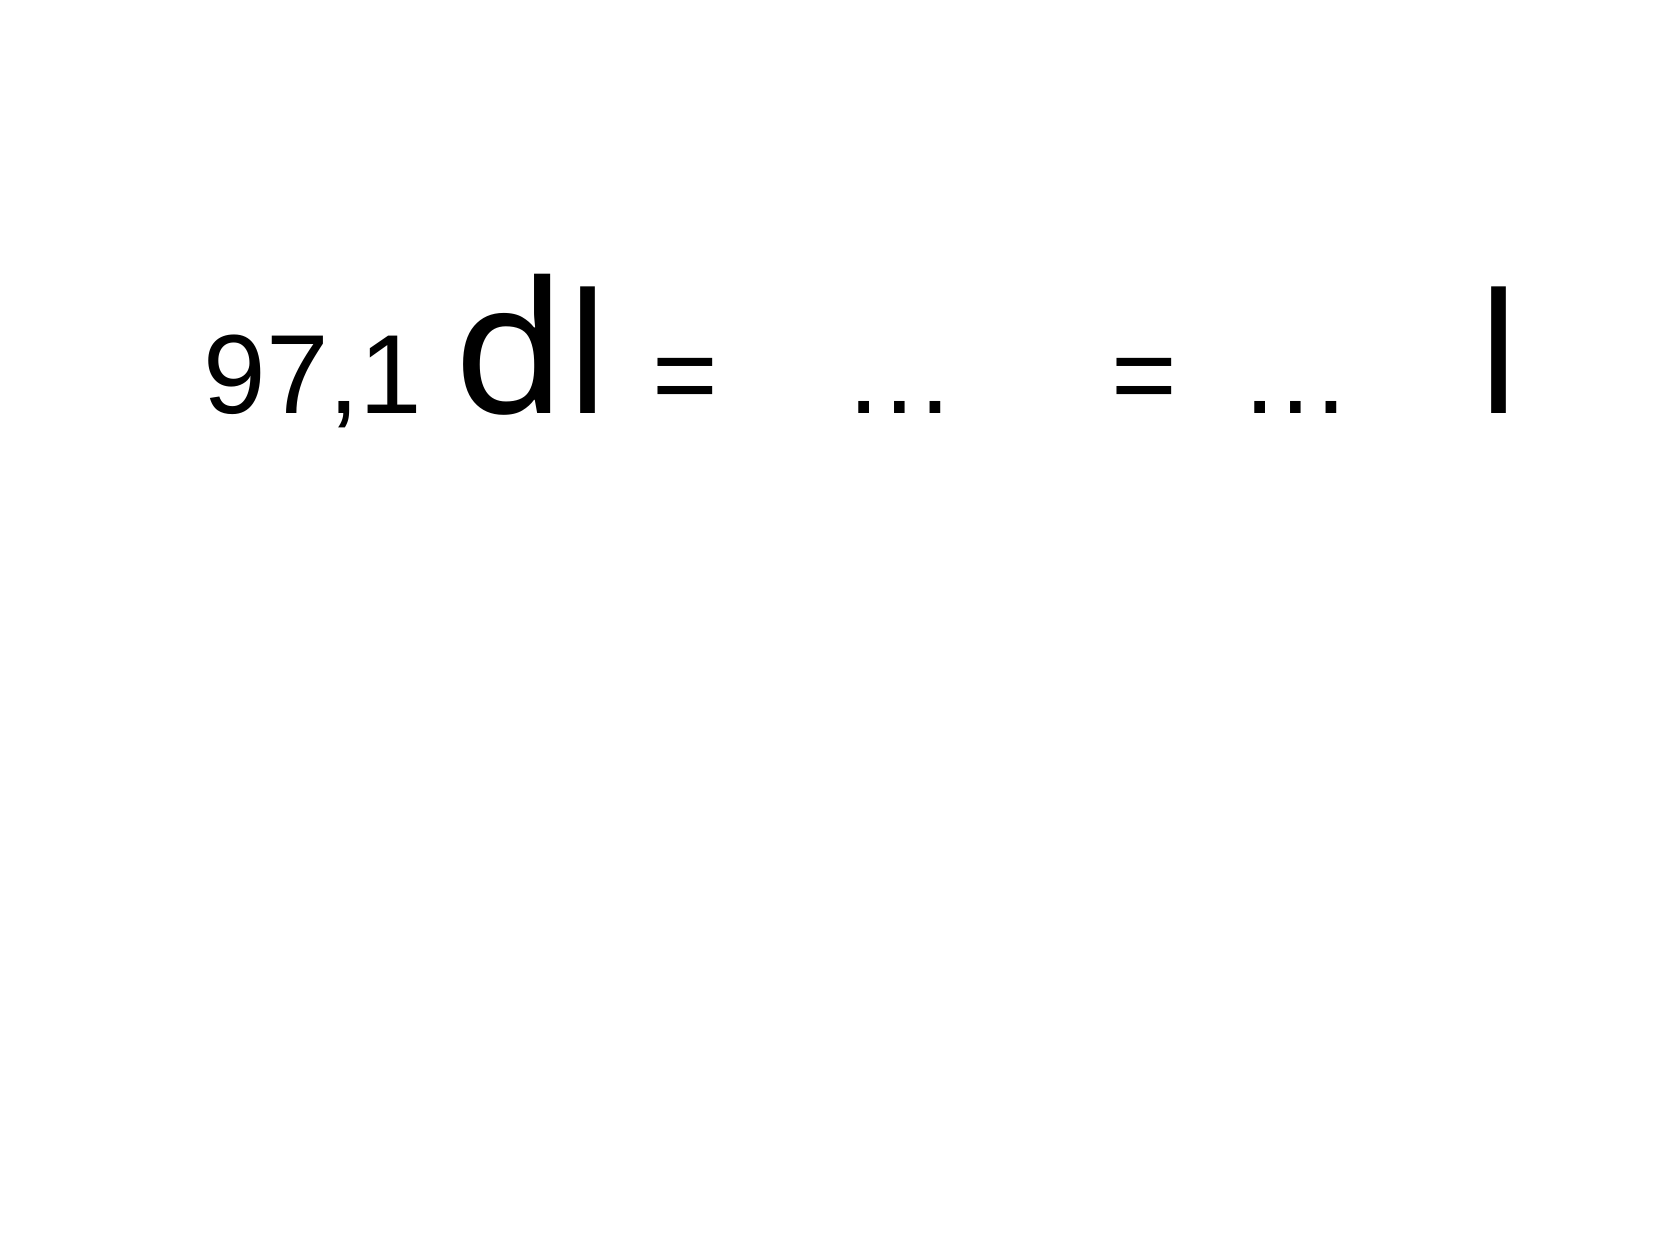

# 97,1 dl = … = … l